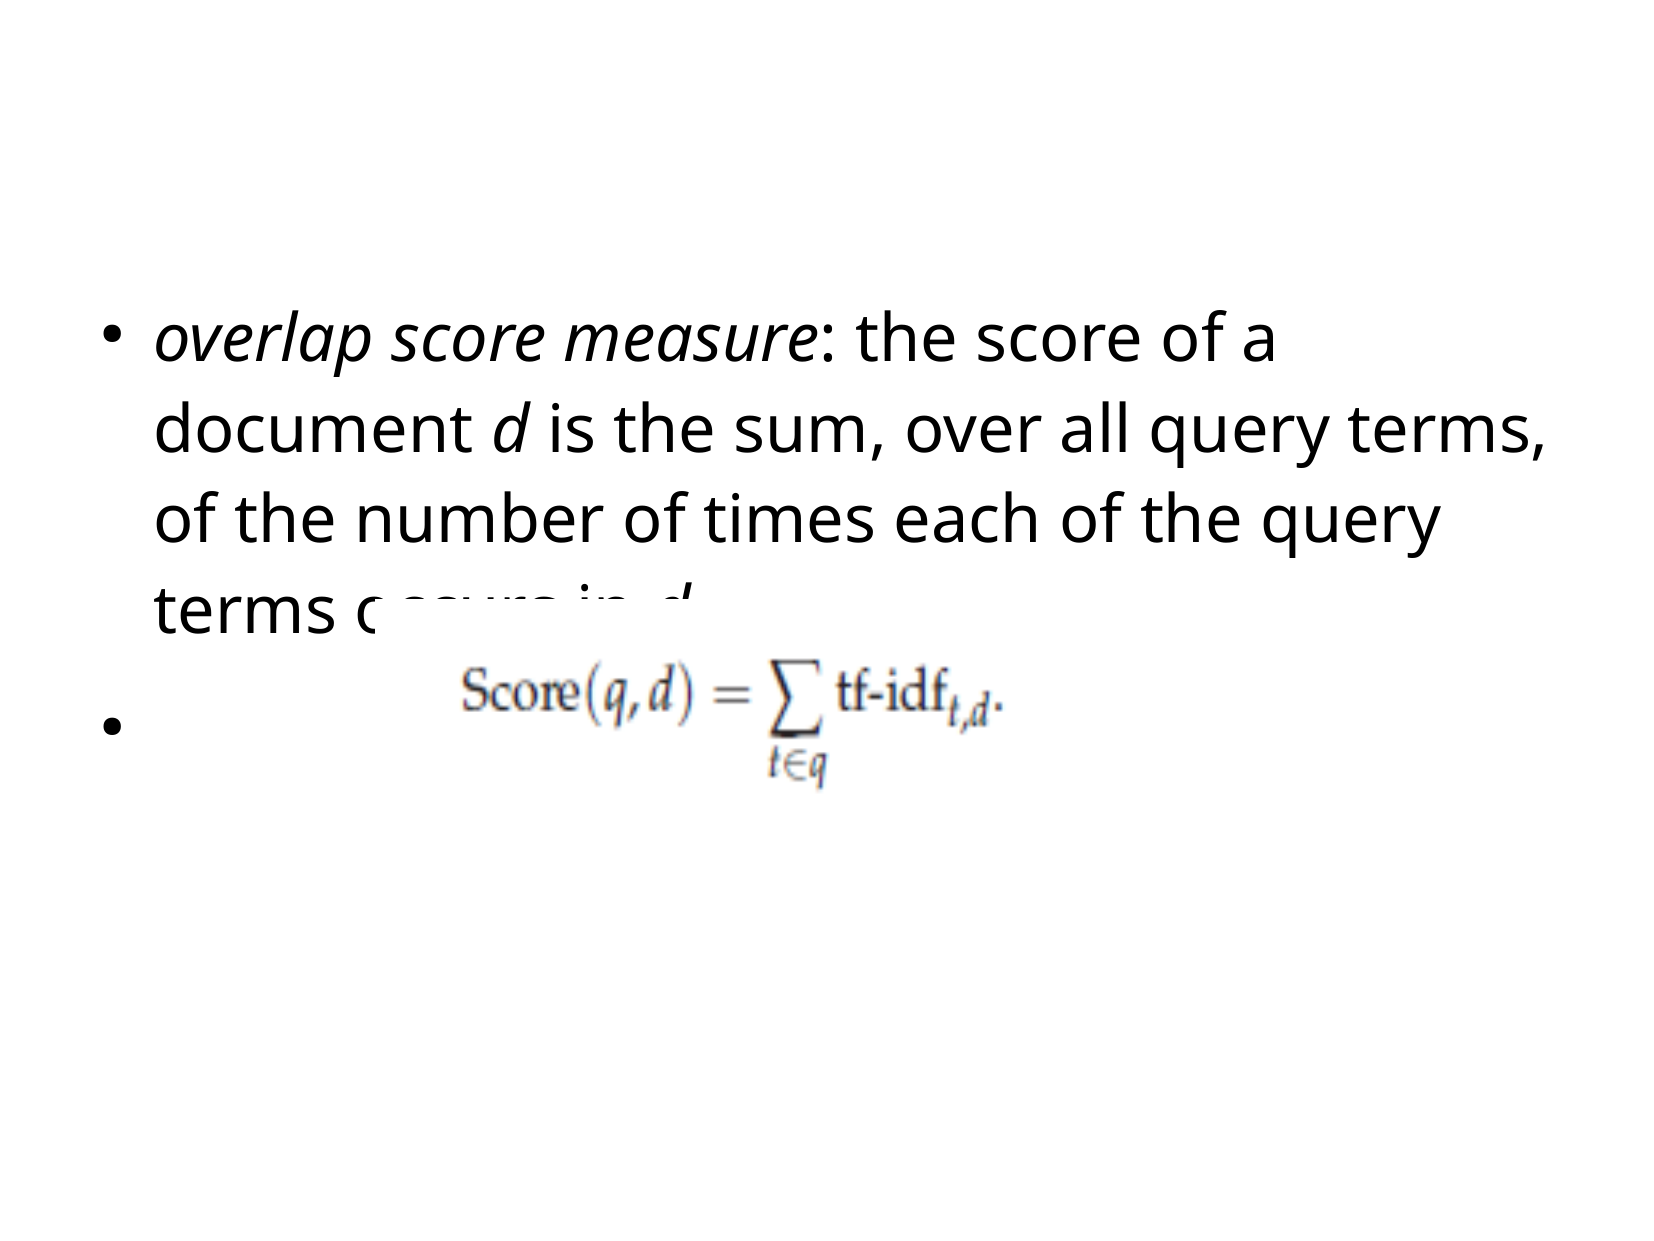

#
overlap score measure: the score of a document d is the sum, over all query terms, of the number of times each of the query terms occurs in d.